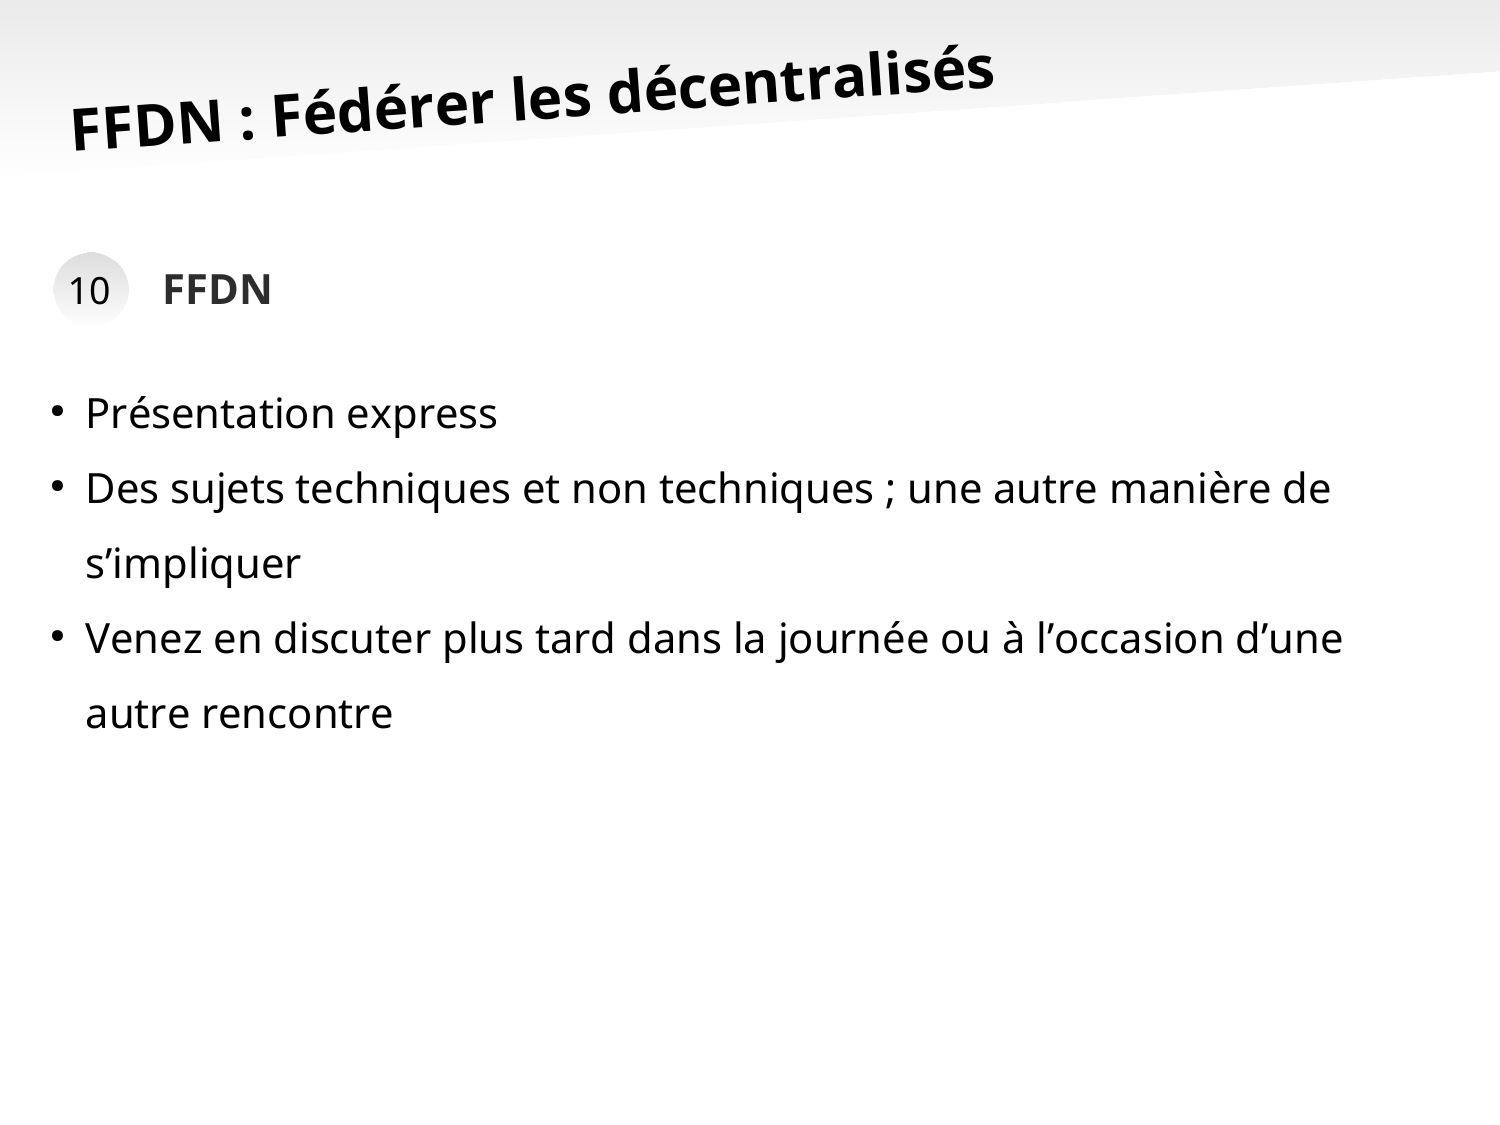

FFDN : Fédérer les décentralisés
FFDN
10
Présentation express
Des sujets techniques et non techniques ; une autre manière de s’impliquer
Venez en discuter plus tard dans la journée ou à l’occasion d’une autre rencontre
5